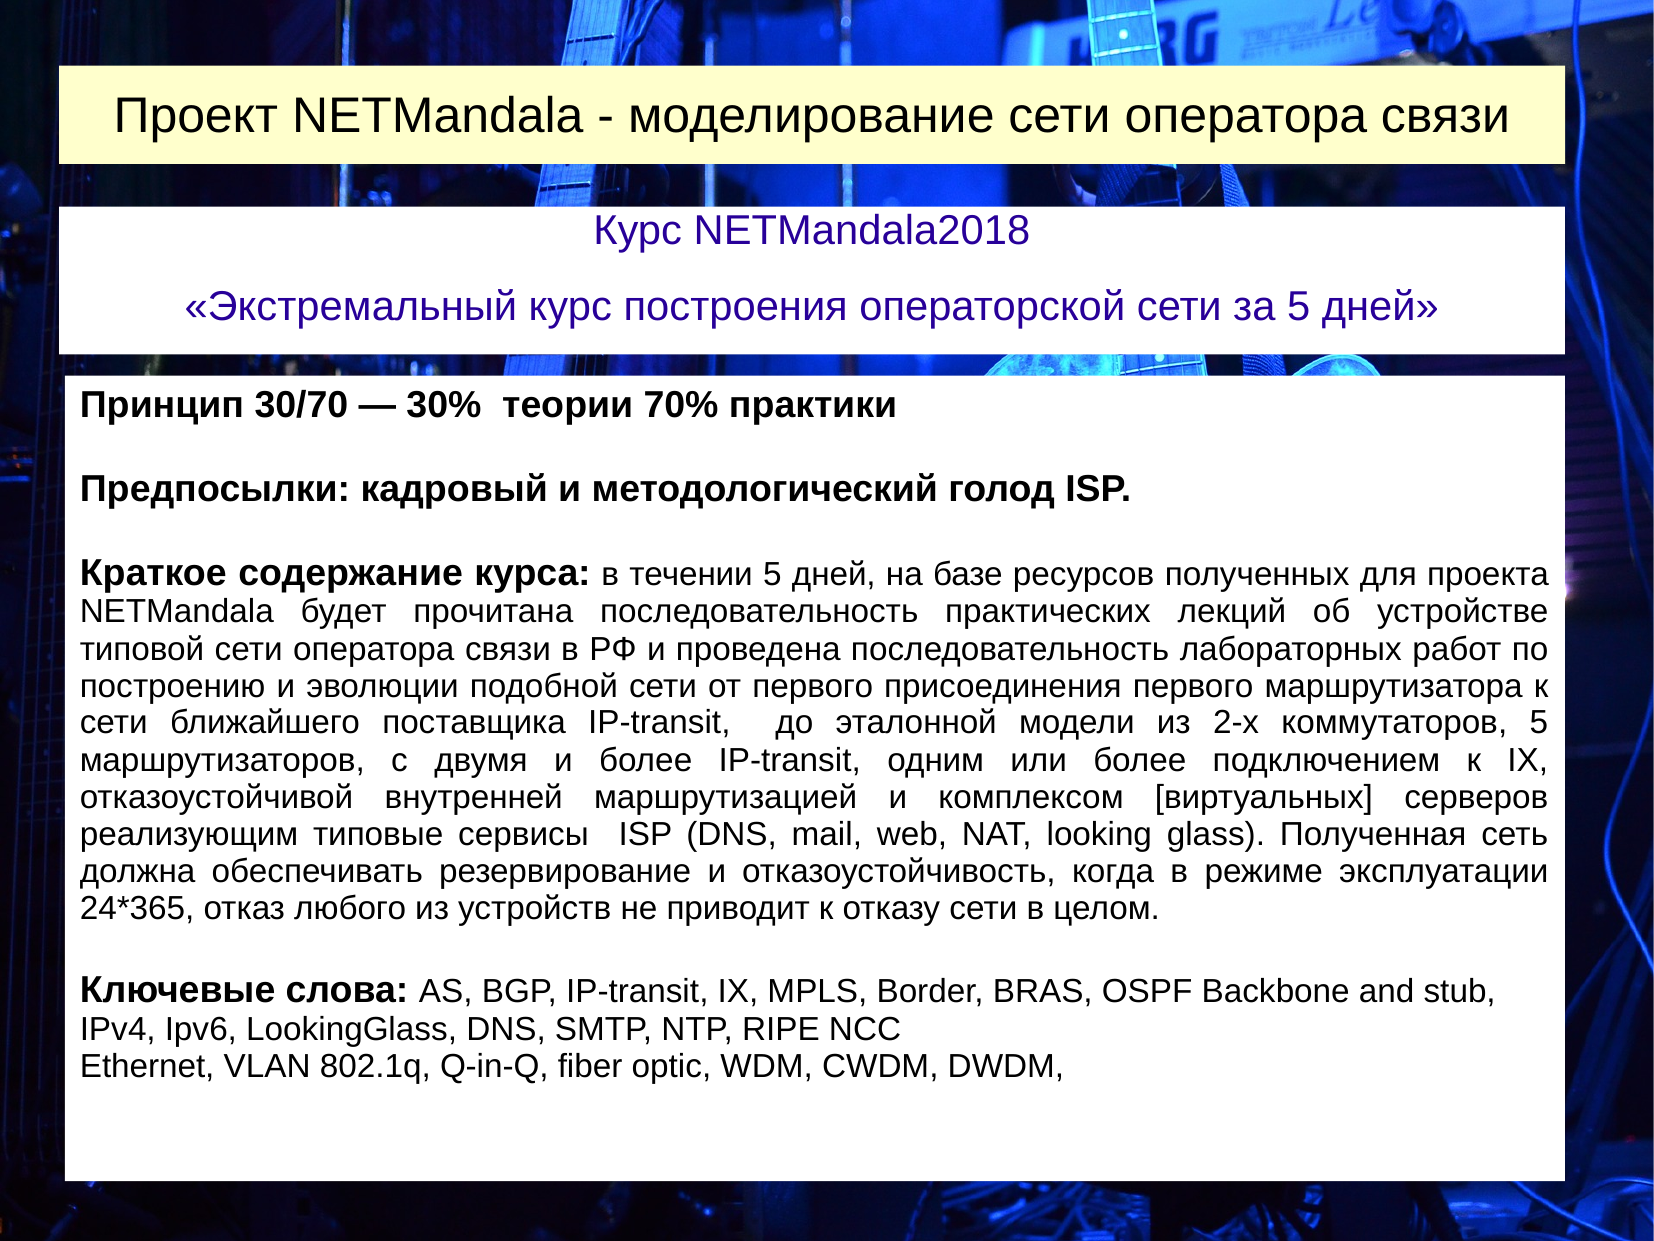

# Проект NETMandala - моделирование сети оператора связи
Курс NETMandala2018
«Экстремальный курс построения операторской сети за 5 дней»
Принцип 30/70 — 30% теории 70% практики
Предпосылки: кадровый и методологический голод ISP.
Краткое содержание курса: в течении 5 дней, на базе ресурсов полученных для проекта NETMandala будет прочитана последовательность практических лекций об устройстве типовой сети оператора связи в РФ и проведена последовательность лабораторных работ по построению и эволюции подобной сети от первого присоединения первого маршрутизатора к сети ближайшего поставщика IP-transit, до эталонной модели из 2-х коммутаторов, 5 маршрутизаторов, с двумя и более IP-transit, одним или более подключением к IX, отказоустойчивой внутренней маршрутизацией и комплексом [виртуальных] серверов реализующим типовые сервисы ISP (DNS, mail, web, NAT, looking glass). Полученная сеть должна обеспечивать резервирование и отказоустойчивость, когда в режиме эксплуатации 24*365, отказ любого из устройств не приводит к отказу сети в целом.
Ключевые слова: AS, BGP, IP-transit, IX, MPLS, Border, BRAS, OSPF Backbone and stub, IPv4, Ipv6, LookingGlass, DNS, SMTP, NTP, RIPE NCC
Ethernet, VLAN 802.1q, Q-in-Q, fiber optic, WDM, CWDM, DWDM,